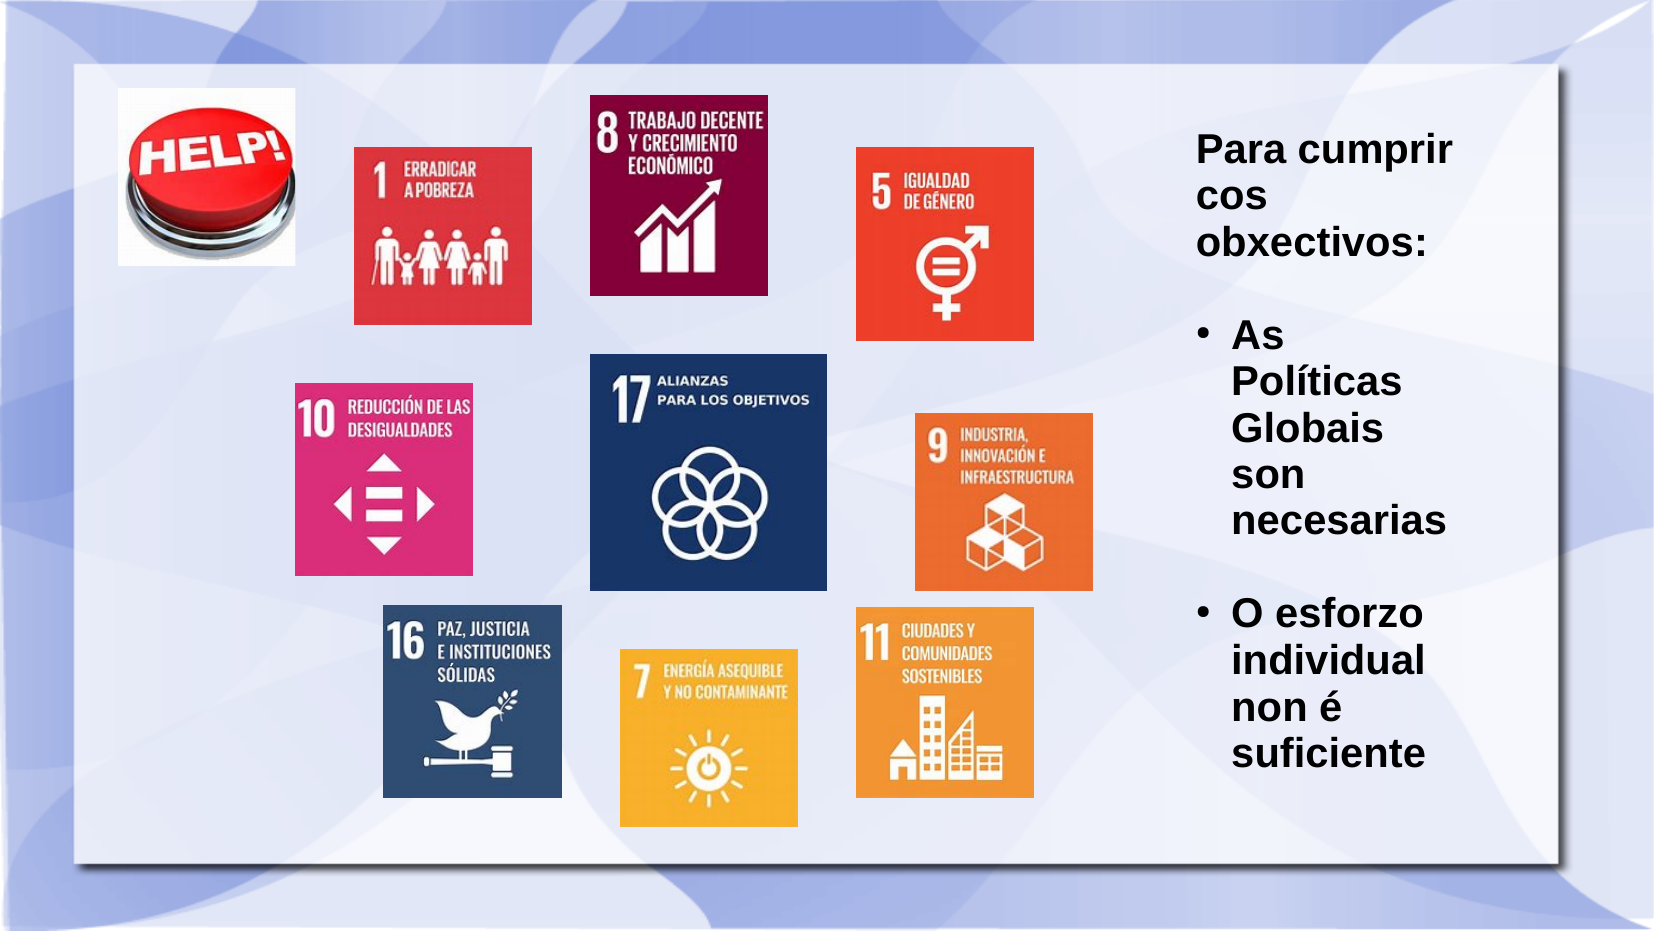

Para cumprir cos obxectivos:
As Políticas Globais
son necesarias
O esforzo individual non é suficiente